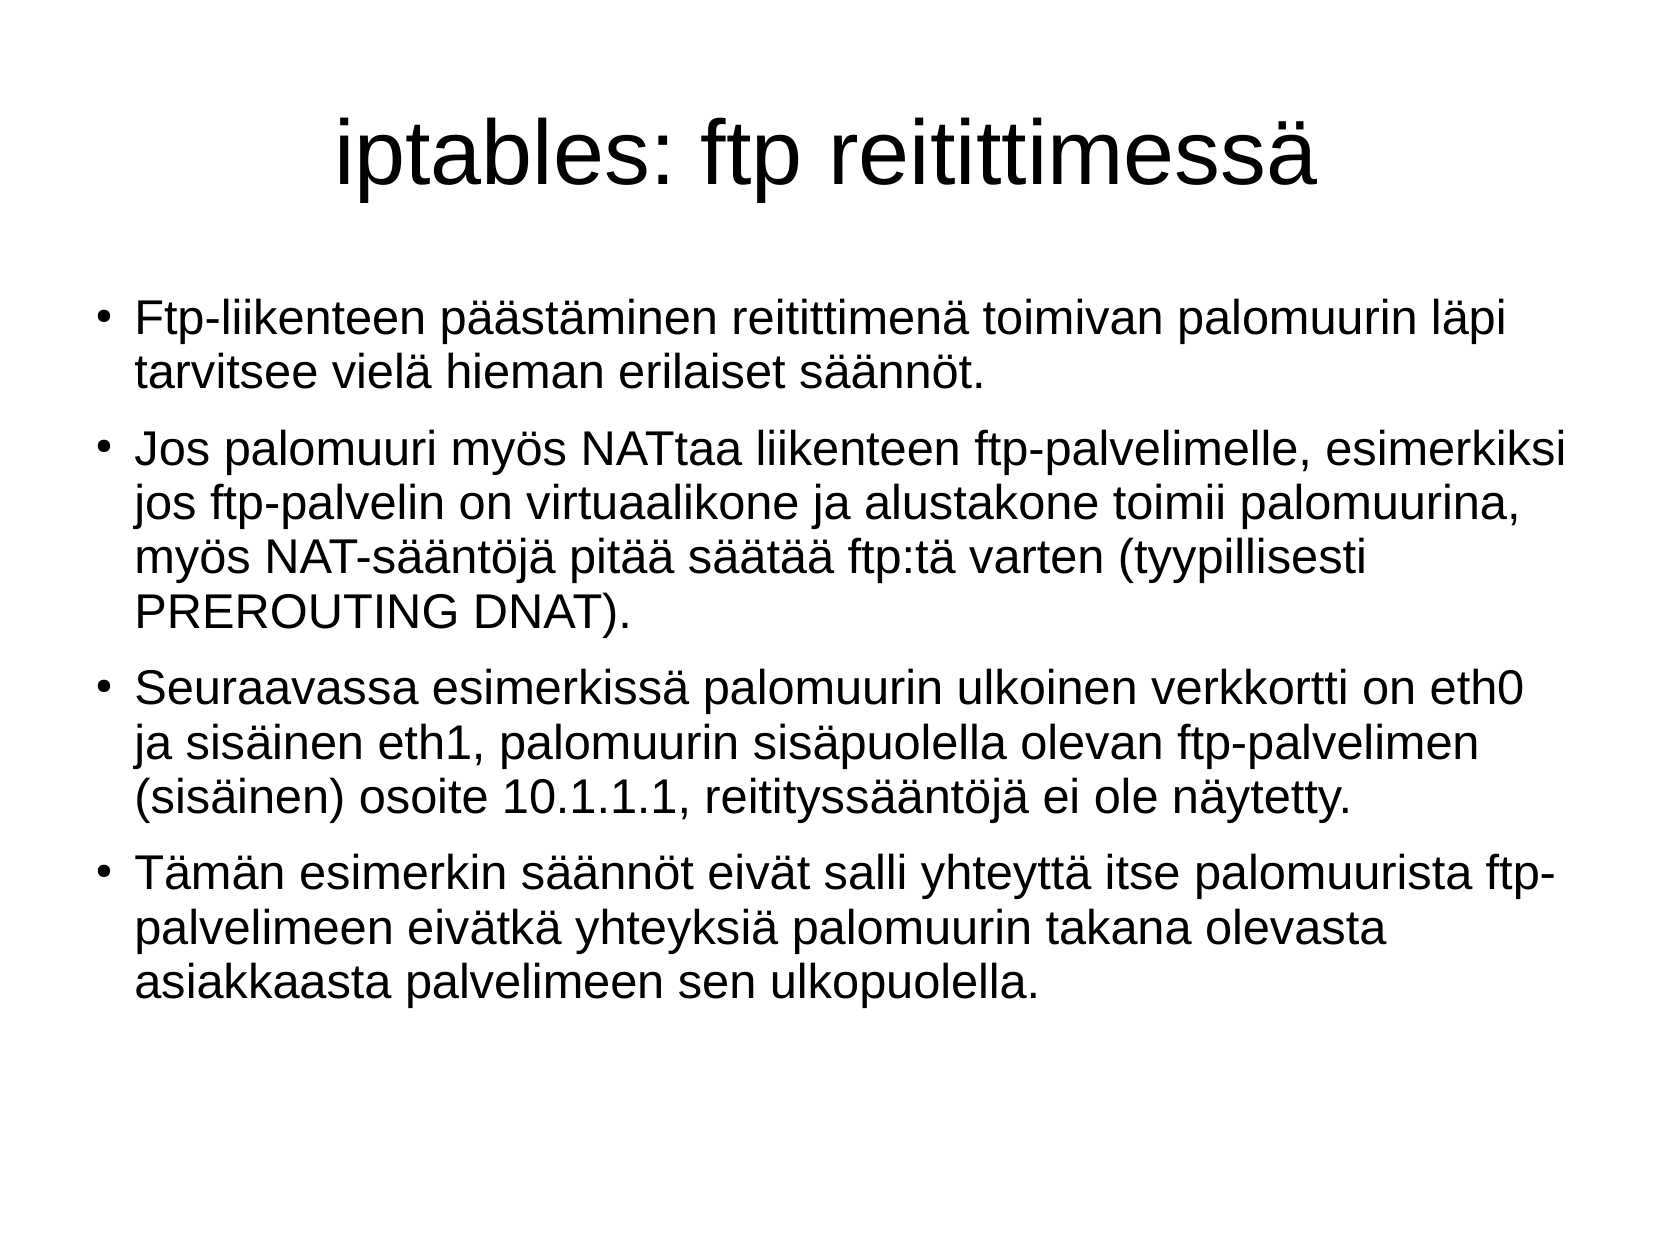

# iptables: ftp reitittimessä
Ftp-liikenteen päästäminen reitittimenä toimivan palomuurin läpi tarvitsee vielä hieman erilaiset säännöt.
Jos palomuuri myös NATtaa liikenteen ftp-palvelimelle, esimerkiksi jos ftp-palvelin on virtuaalikone ja alustakone toimii palomuurina, myös NAT-sääntöjä pitää säätää ftp:tä varten (tyypillisesti PREROUTING DNAT).
Seuraavassa esimerkissä palomuurin ulkoinen verkkortti on eth0 ja sisäinen eth1, palomuurin sisäpuolella olevan ftp-palvelimen (sisäinen) osoite 10.1.1.1, reitityssääntöjä ei ole näytetty.
Tämän esimerkin säännöt eivät salli yhteyttä itse palomuurista ftp-palvelimeen eivätkä yhteyksiä palomuurin takana olevasta asiakkaasta palvelimeen sen ulkopuolella.